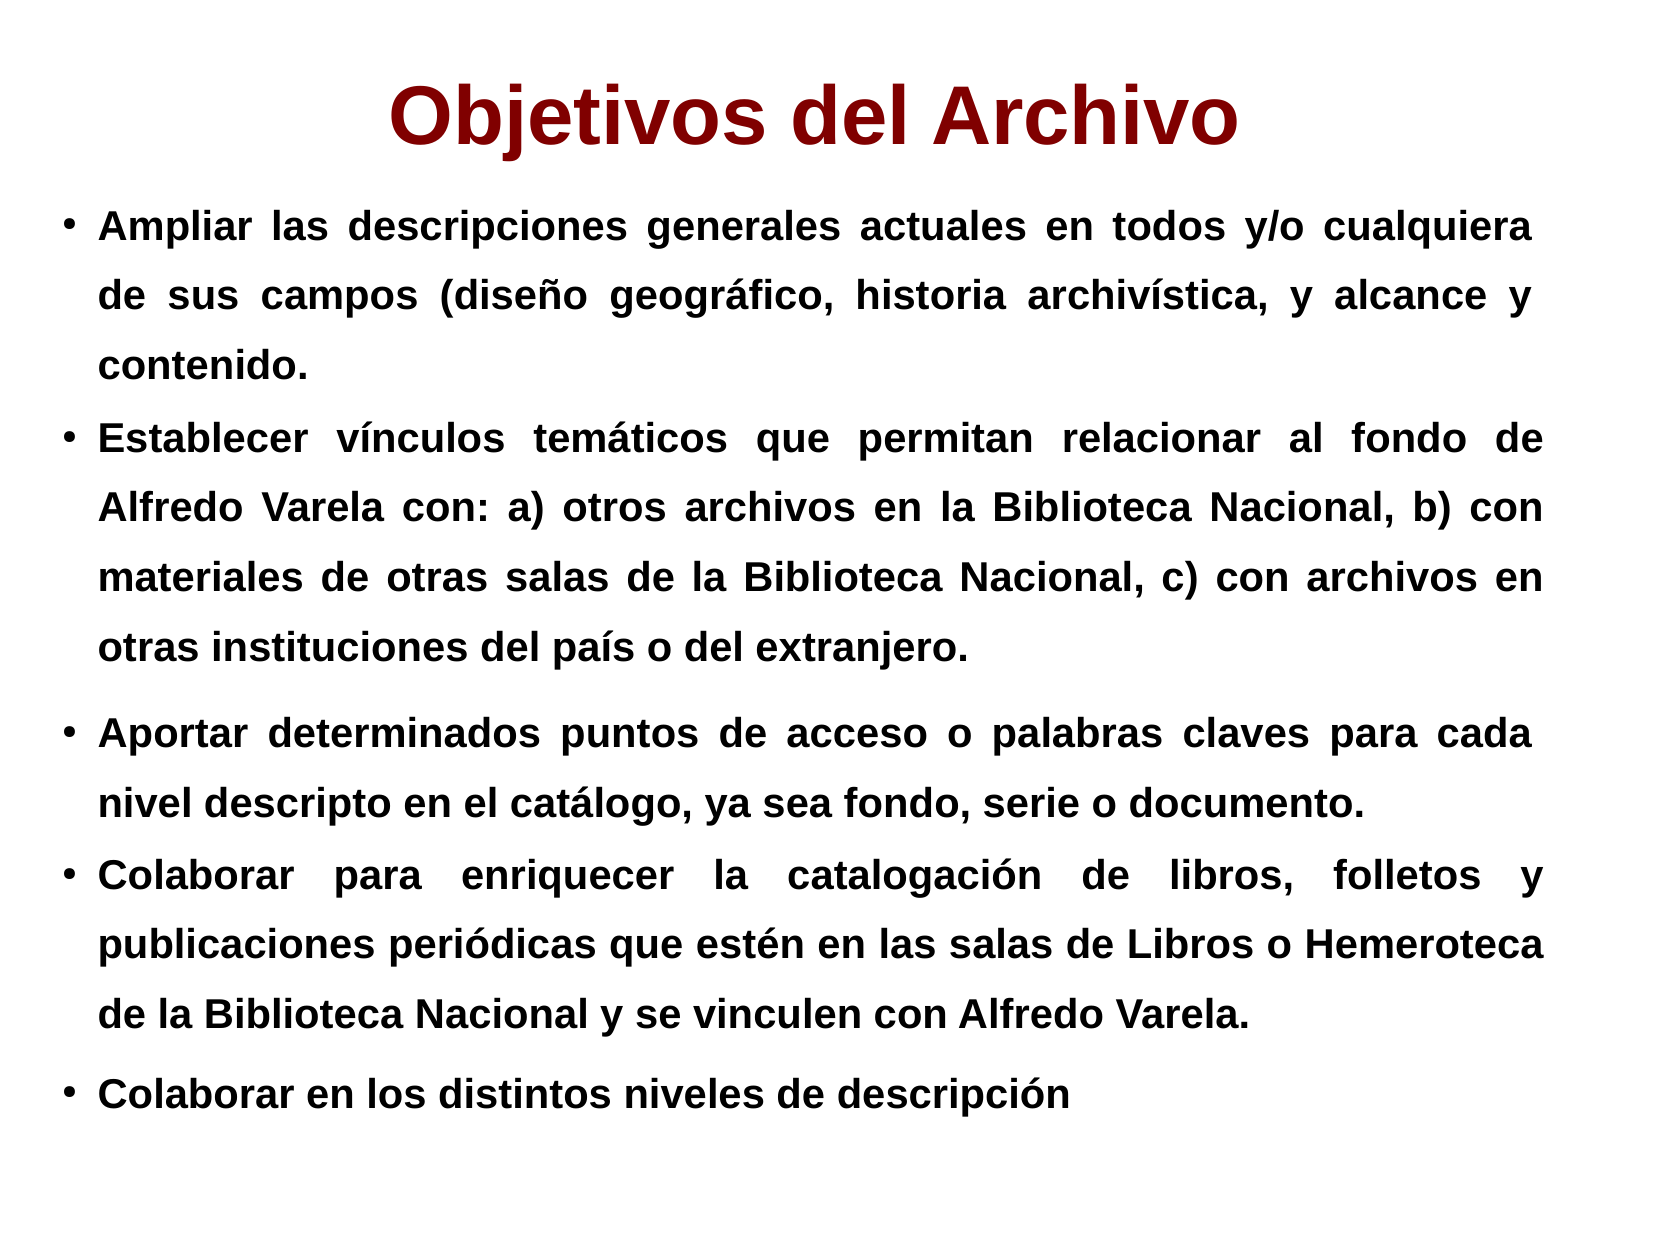

# Objetivos del Archivo
Ampliar las descripciones generales actuales en todos y/o cualquiera de sus campos (diseño geográfico, historia archivística, y alcance y contenido.
Establecer vínculos temáticos que permitan relacionar al fondo de Alfredo Varela con: a) otros archivos en la Biblioteca Nacional, b) con materiales de otras salas de la Biblioteca Nacional, c) con archivos en otras instituciones del país o del extranjero.
Aportar determinados puntos de acceso o palabras claves para cada nivel descripto en el catálogo, ya sea fondo, serie o documento.
Colaborar para enriquecer la catalogación de libros, folletos y publicaciones periódicas que estén en las salas de Libros o Hemeroteca de la Biblioteca Nacional y se vinculen con Alfredo Varela.
Colaborar en los distintos niveles de descripción